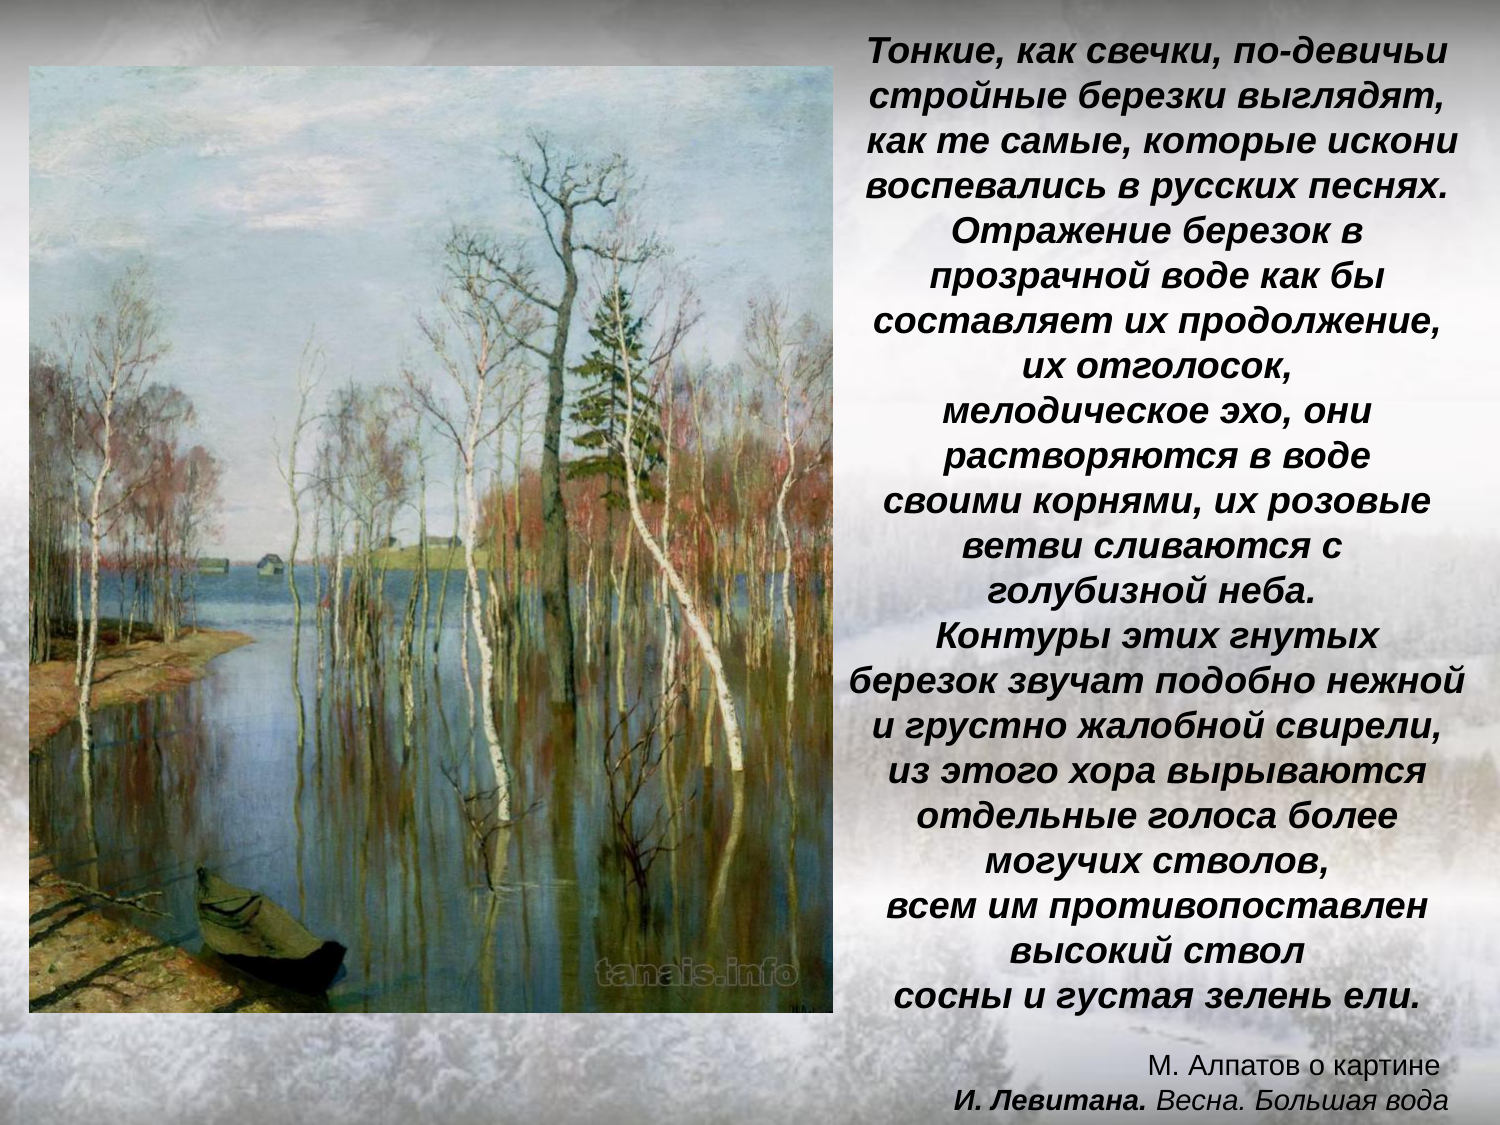

Тонкие, как свечки, по-девичьи стройные березки выглядят,
 как те самые, которые искони воспевались в русских песнях.
Отражение березок в прозрачной воде как бы составляет их продолжение, их отголосок,
мелодическое эхо, они растворяются в воде
своими корнями, их розовые ветви сливаются с
голубизной неба.
Контуры этих гнутых
березок звучат подобно нежной и грустно жалобной свирели, из этого хора вырываются отдельные голоса более могучих стволов,
всем им противопоставлен высокий ствол
сосны и густая зелень ели.
#
М. Алпатов о картине
И. Левитана. Весна. Большая вода